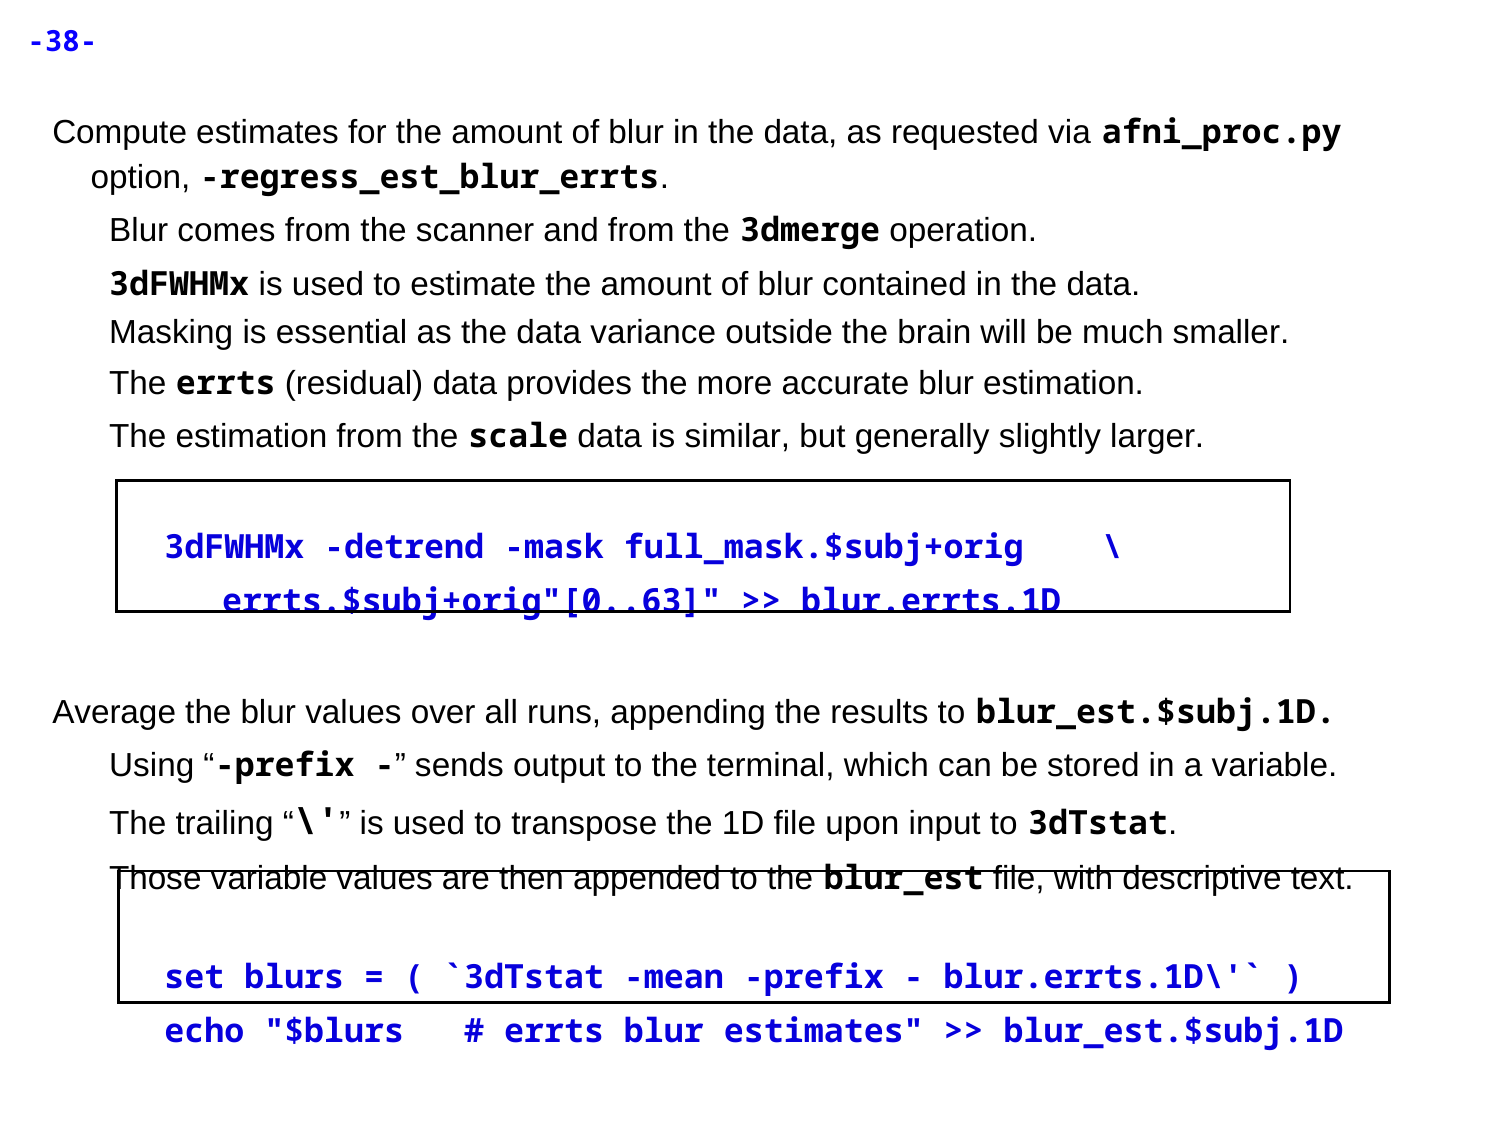

# Compute estimates for the amount of blur in the data, as requested via afni_proc.py option, -regress_est_blur_errts.
Blur comes from the scanner and from the 3dmerge operation.
3dFWHMx is used to estimate the amount of blur contained in the data.
Masking is essential as the data variance outside the brain will be much smaller.
The errts (residual) data provides the more accurate blur estimation.
The estimation from the scale data is similar, but generally slightly larger.
3dFWHMx -detrend -mask full_mask.$subj+orig	\
errts.$subj+orig"[0..63]" >> blur.errts.1D
Average the blur values over all runs, appending the results to blur_est.$subj.1D.
Using “-prefix -” sends output to the terminal, which can be stored in a variable.
The trailing “\'” is used to transpose the 1D file upon input to 3dTstat.
Those variable values are then appended to the blur_est file, with descriptive text.
set blurs = ( `3dTstat -mean -prefix - blur.errts.1D\'` )
echo "$blurs # errts blur estimates" >> blur_est.$subj.1D